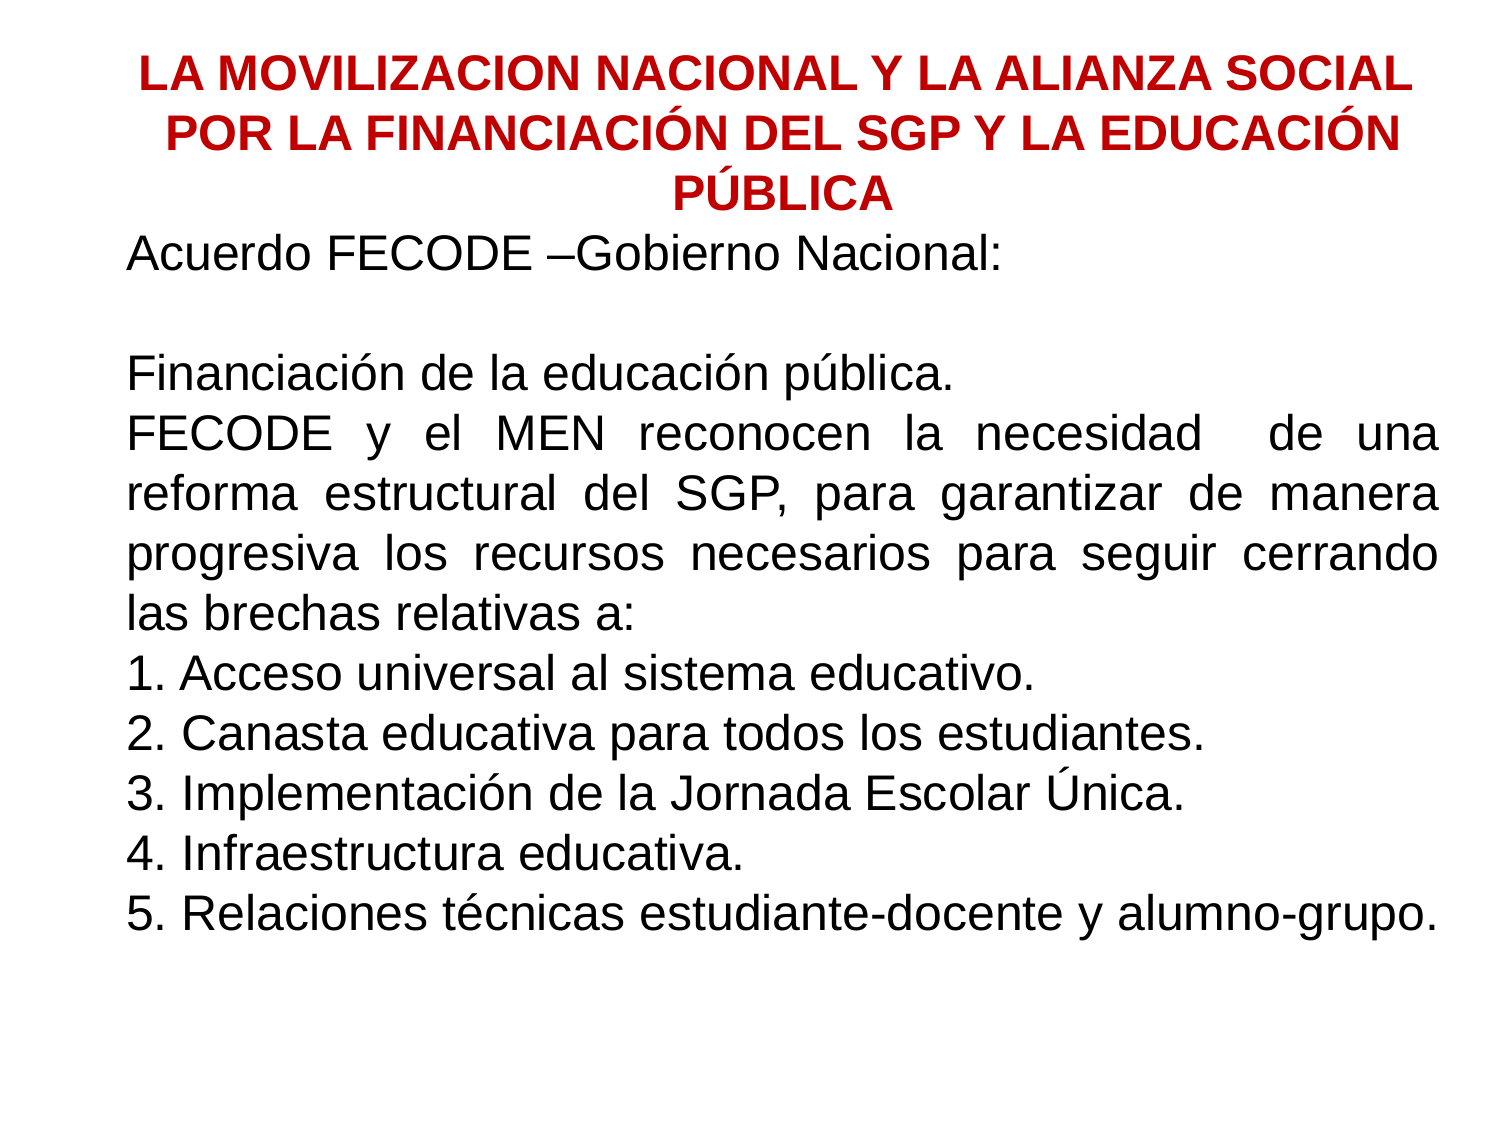

LA MOVILIZACION NACIONAL Y LA ALIANZA SOCIAL
POR LA FINANCIACIÓN DEL SGP Y LA EDUCACIÓN PÚBLICA
Acuerdo FECODE –Gobierno Nacional:
Financiación de la educación pública.
FECODE y el MEN reconocen la necesidad de una reforma estructural del SGP, para garantizar de manera progresiva los recursos necesarios para seguir cerrando las brechas relativas a:
1. Acceso universal al sistema educativo.
2. Canasta educativa para todos los estudiantes.
3. Implementación de la Jornada Escolar Única.
4. Infraestructura educativa.
5. Relaciones técnicas estudiante-docente y alumno-grupo.